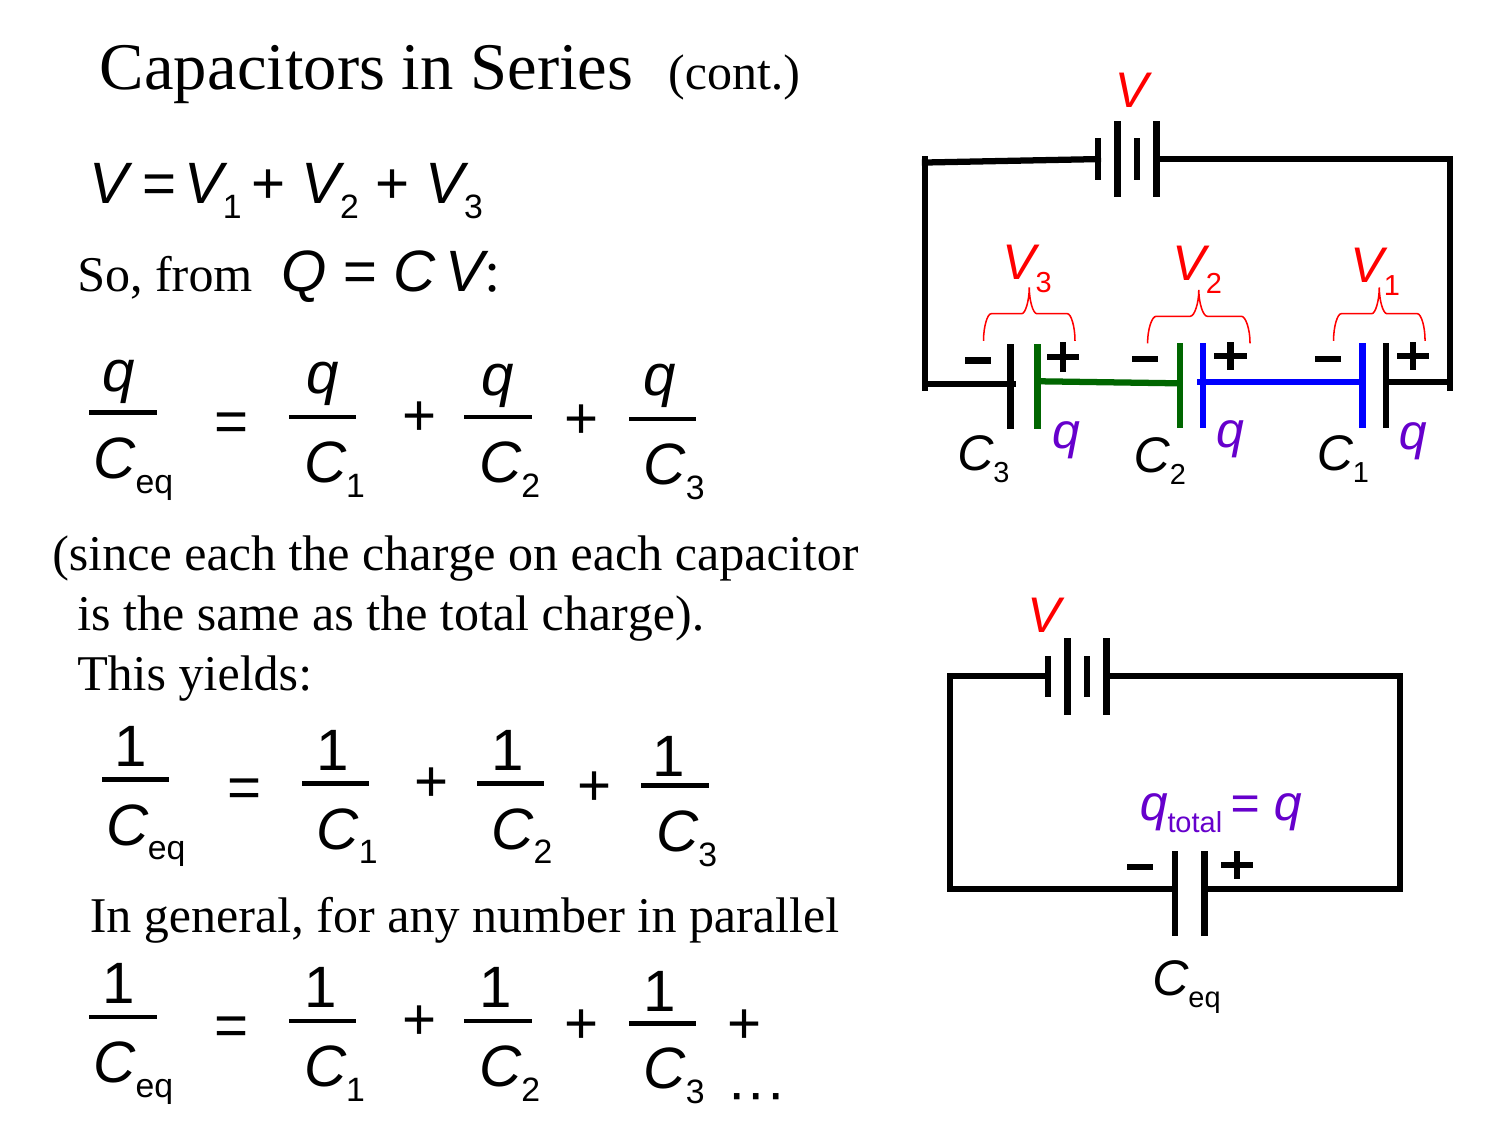

# Capacitors in Series (cont.)
V
V = V1 + V2 + V3
V3
V2
So, from Q = C V:
V1
q
q
q
q
+
+
=
Ceq
C1
C2
C3
q
q
q
C3
C1
C2
(since each the charge on each capacitor
 is the same as the total charge).
 This yields:
V
1
1
1
1
+
+
C1
C2
C3
=
qtotal = q
Ceq
In general, for any number in parallel
1
Ceq
1
1
1
+
+
+ ···
=
Ceq
C1
C2
C3